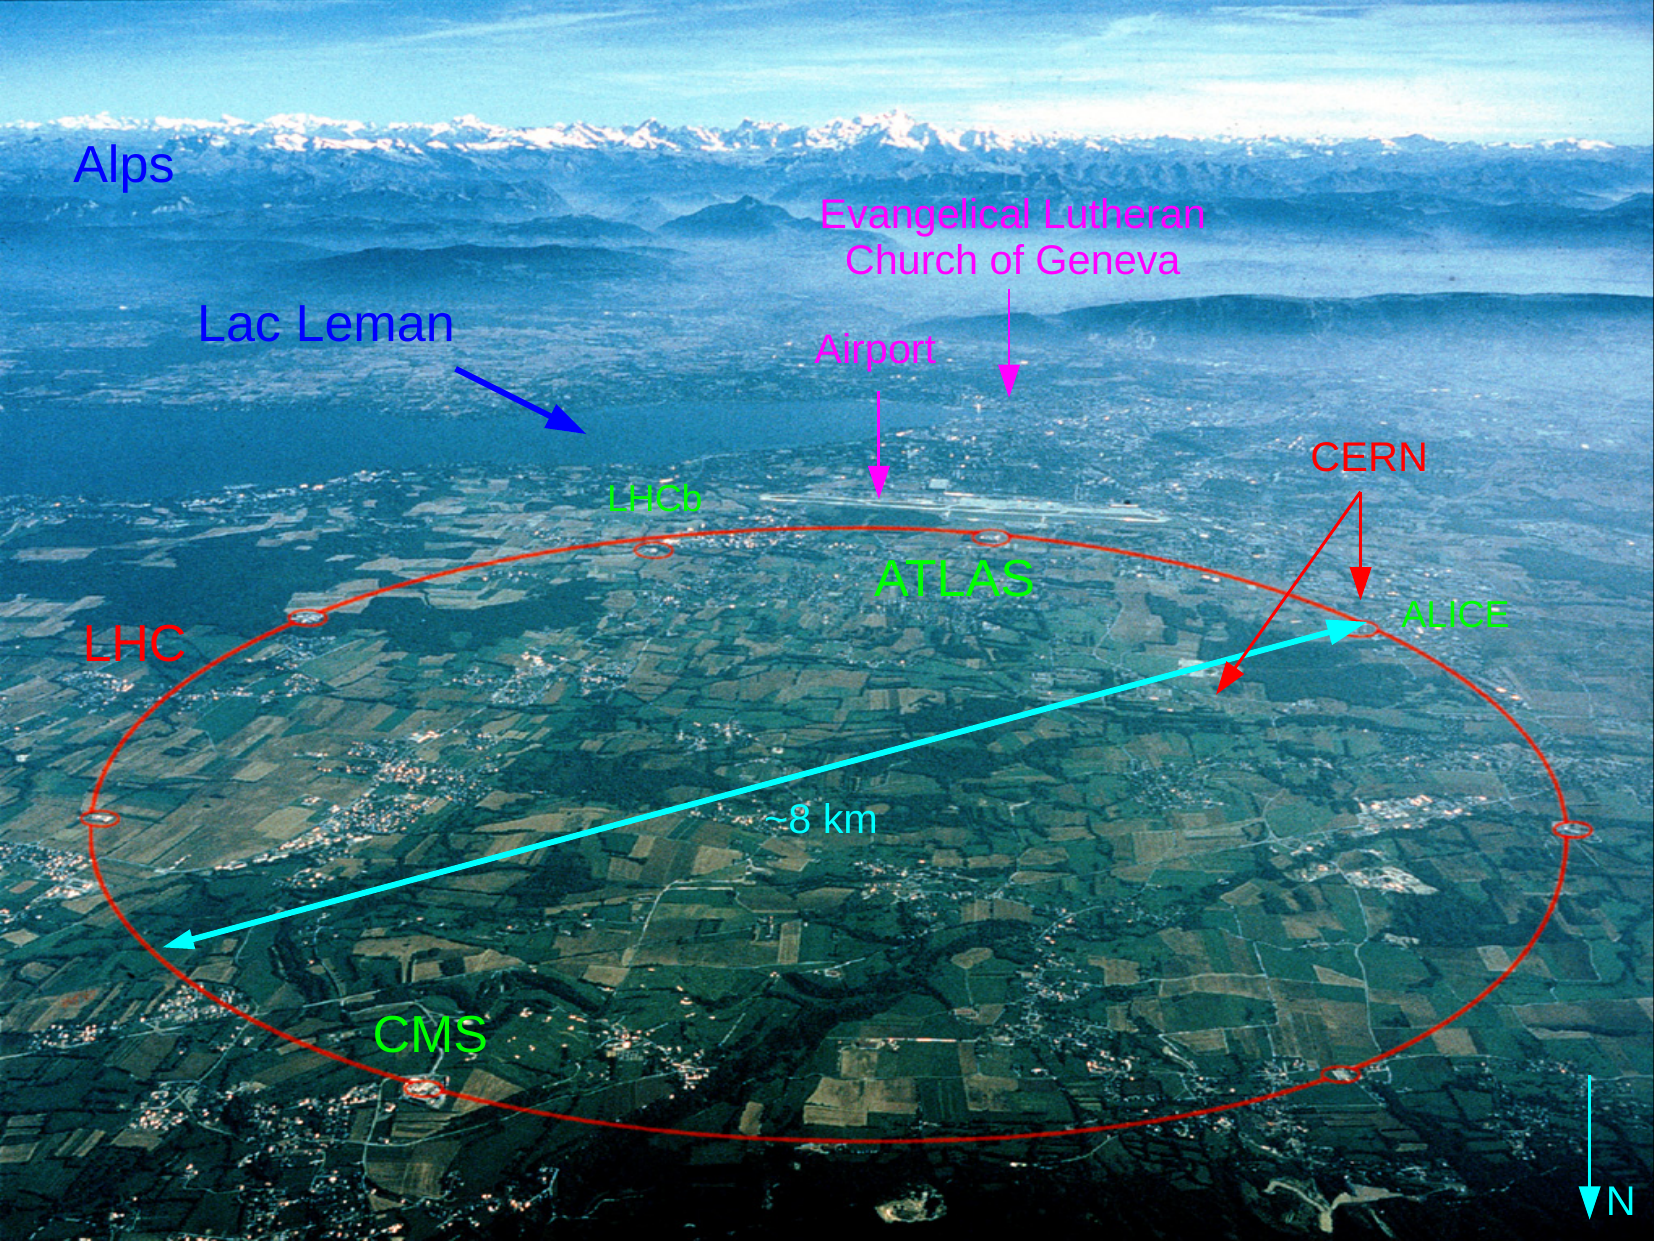

Alps
Evangelical Lutheran
Church of Geneva
Lac Leman
Airport
CERN
LHCb
ATLAS
ALICE
LHC
~8 km
CMS
N